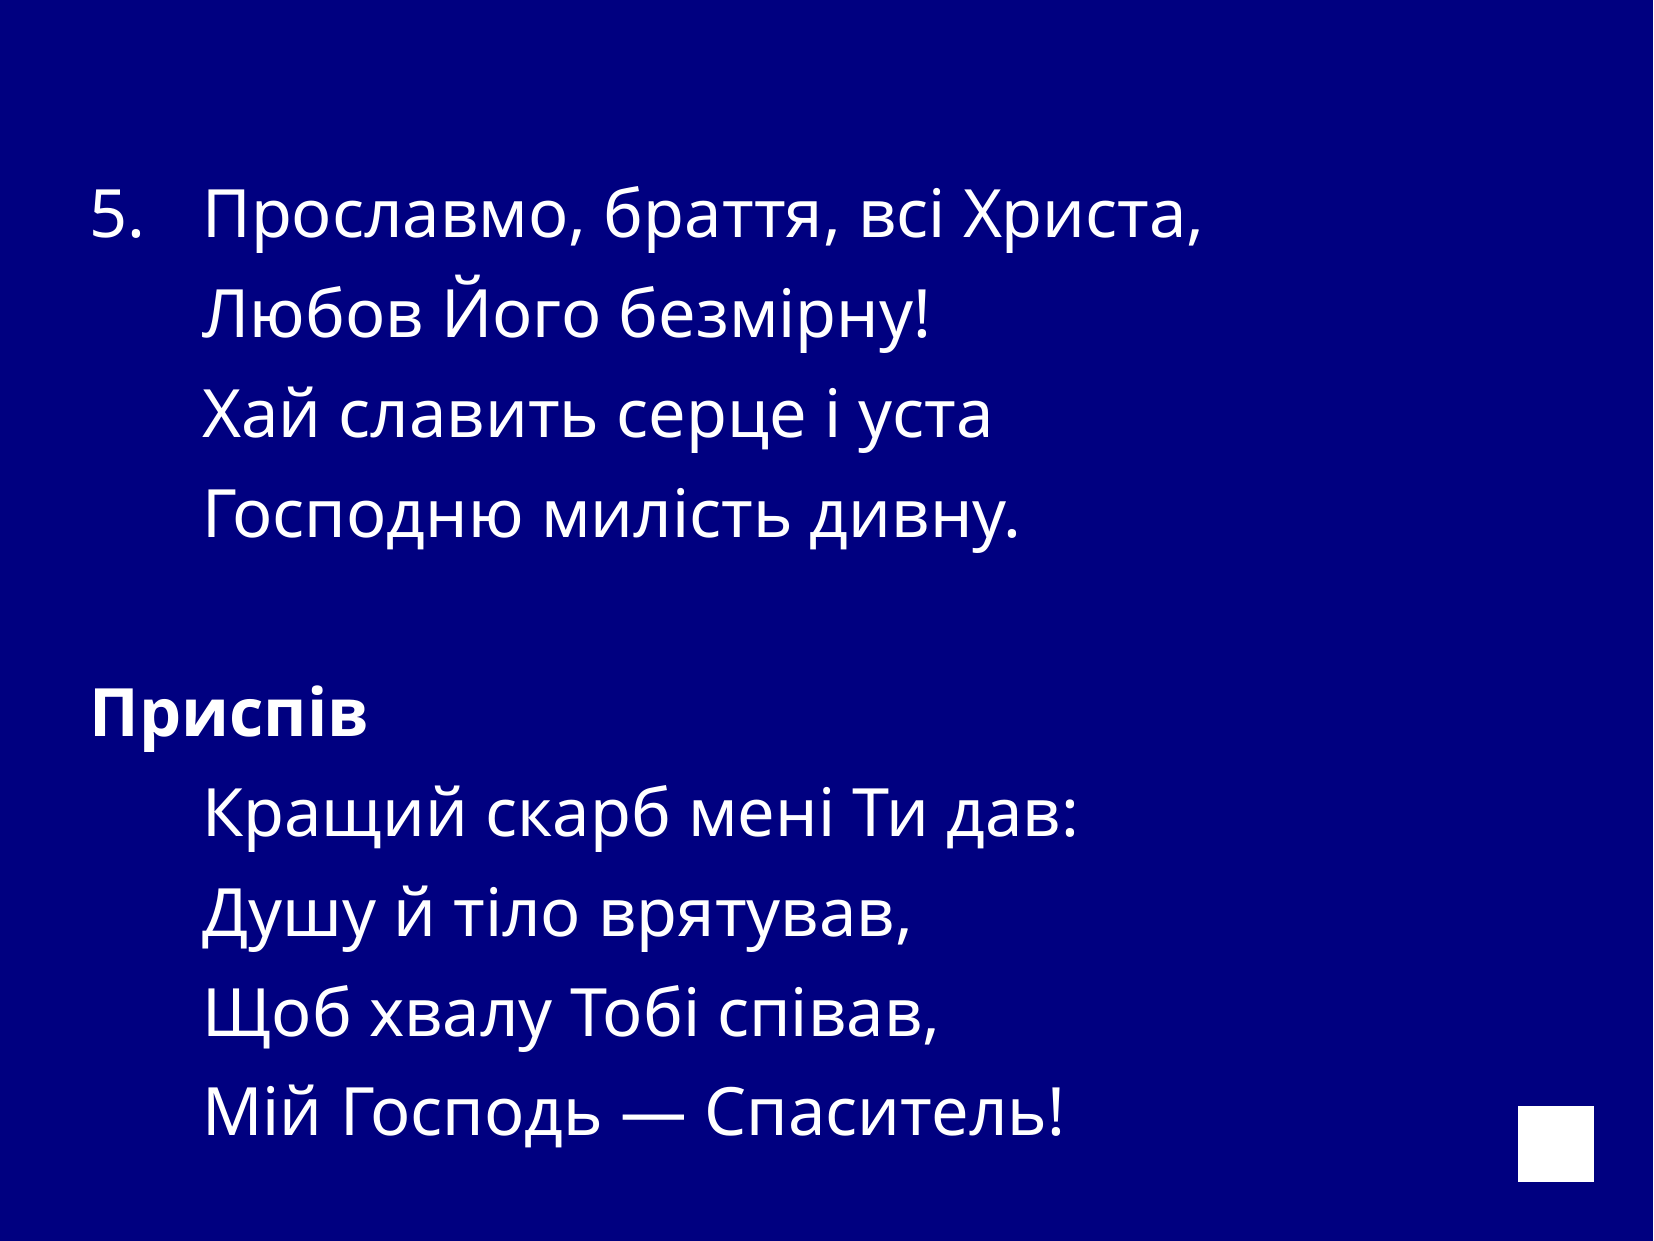

5.	Прославмо, браття, всі Христа,
	Любов Його безмірну!
	Хай славить серце і уста
	Господню милість дивну.
Приспів
	Кращий скарб мені Ти дав:
	Душу й тіло врятував,
	Щоб хвалу Тобі співав,
	Мій Господь ― Спаситель!